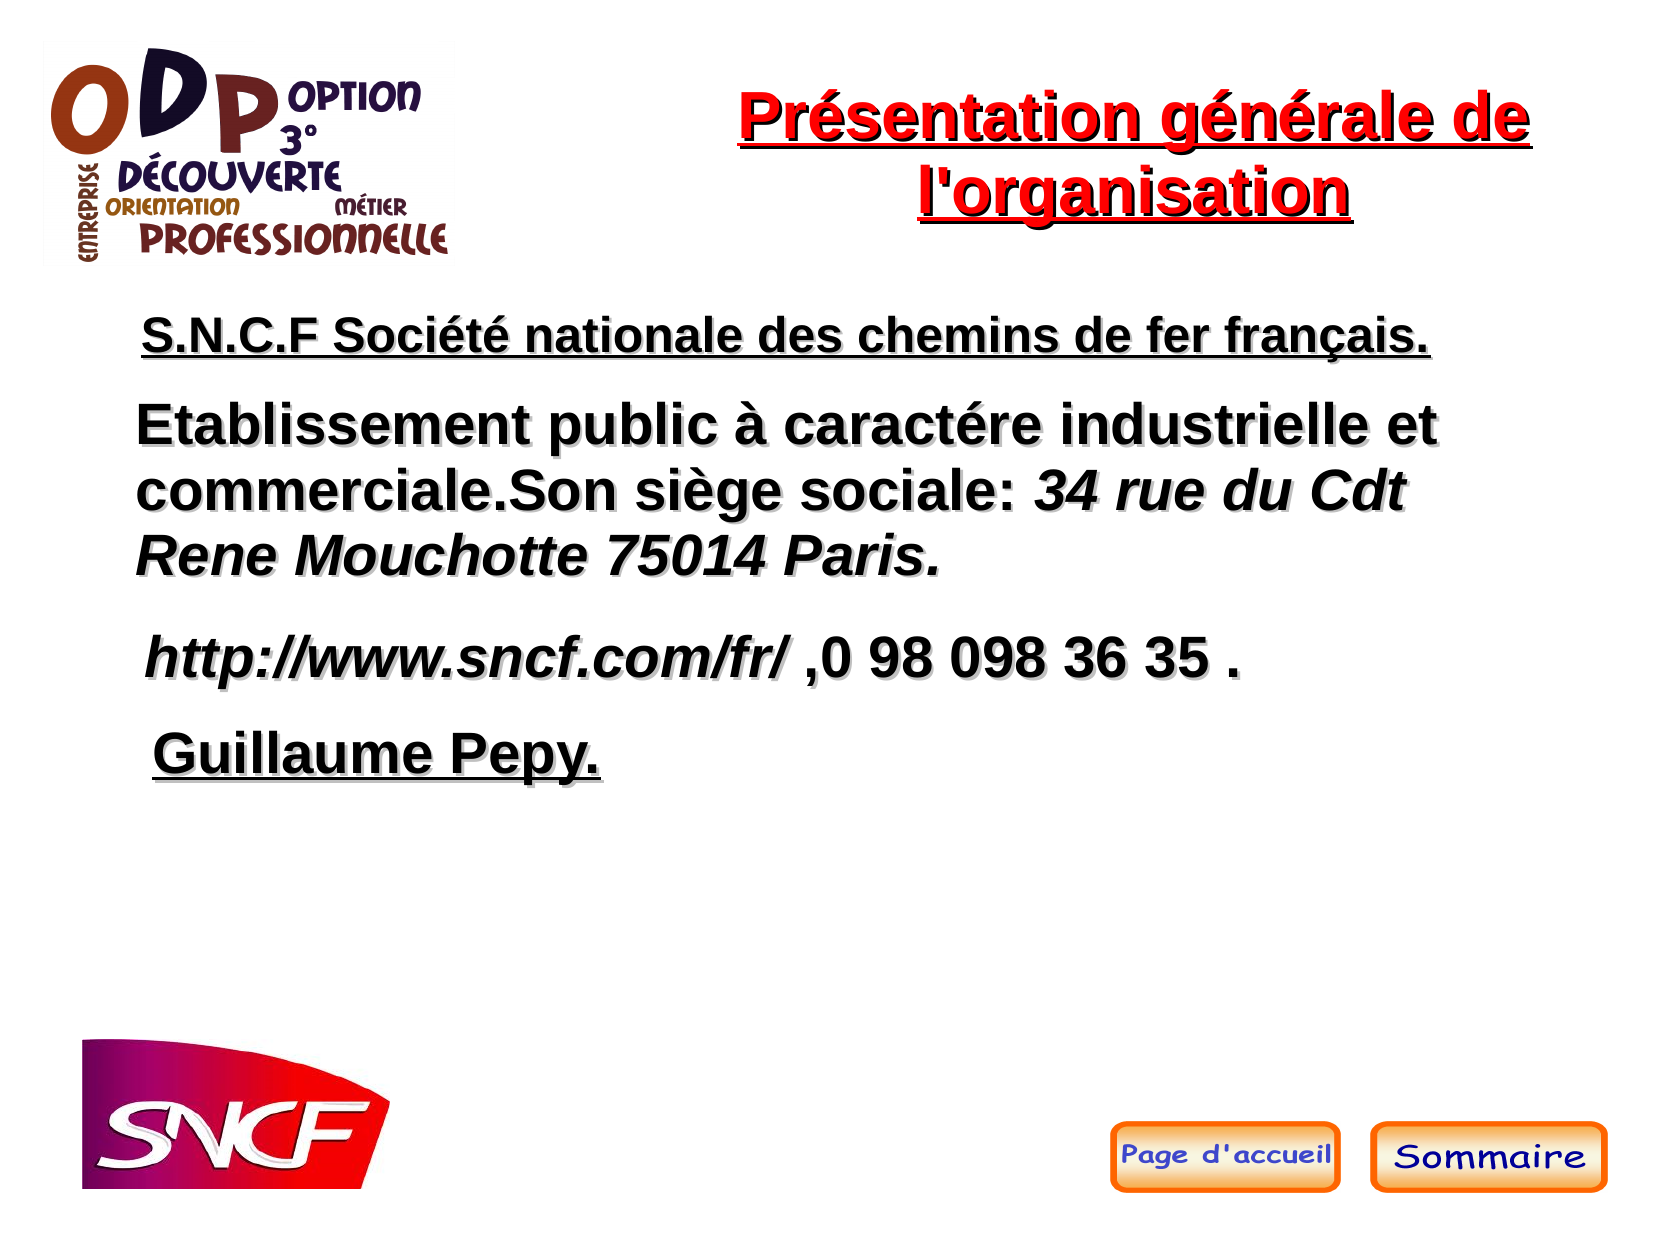

# Présentation générale de l'organisation
 S.N.C.F Société nationale des chemins de fer français.
 Etablissement public à caractére industrielle et commerciale.Son siège sociale: 34 rue du Cdt Rene Mouchotte 75014 Paris.
 http://www.sncf.com/fr/ ,0 98 098 36 35 .
 Guillaume Pepy.